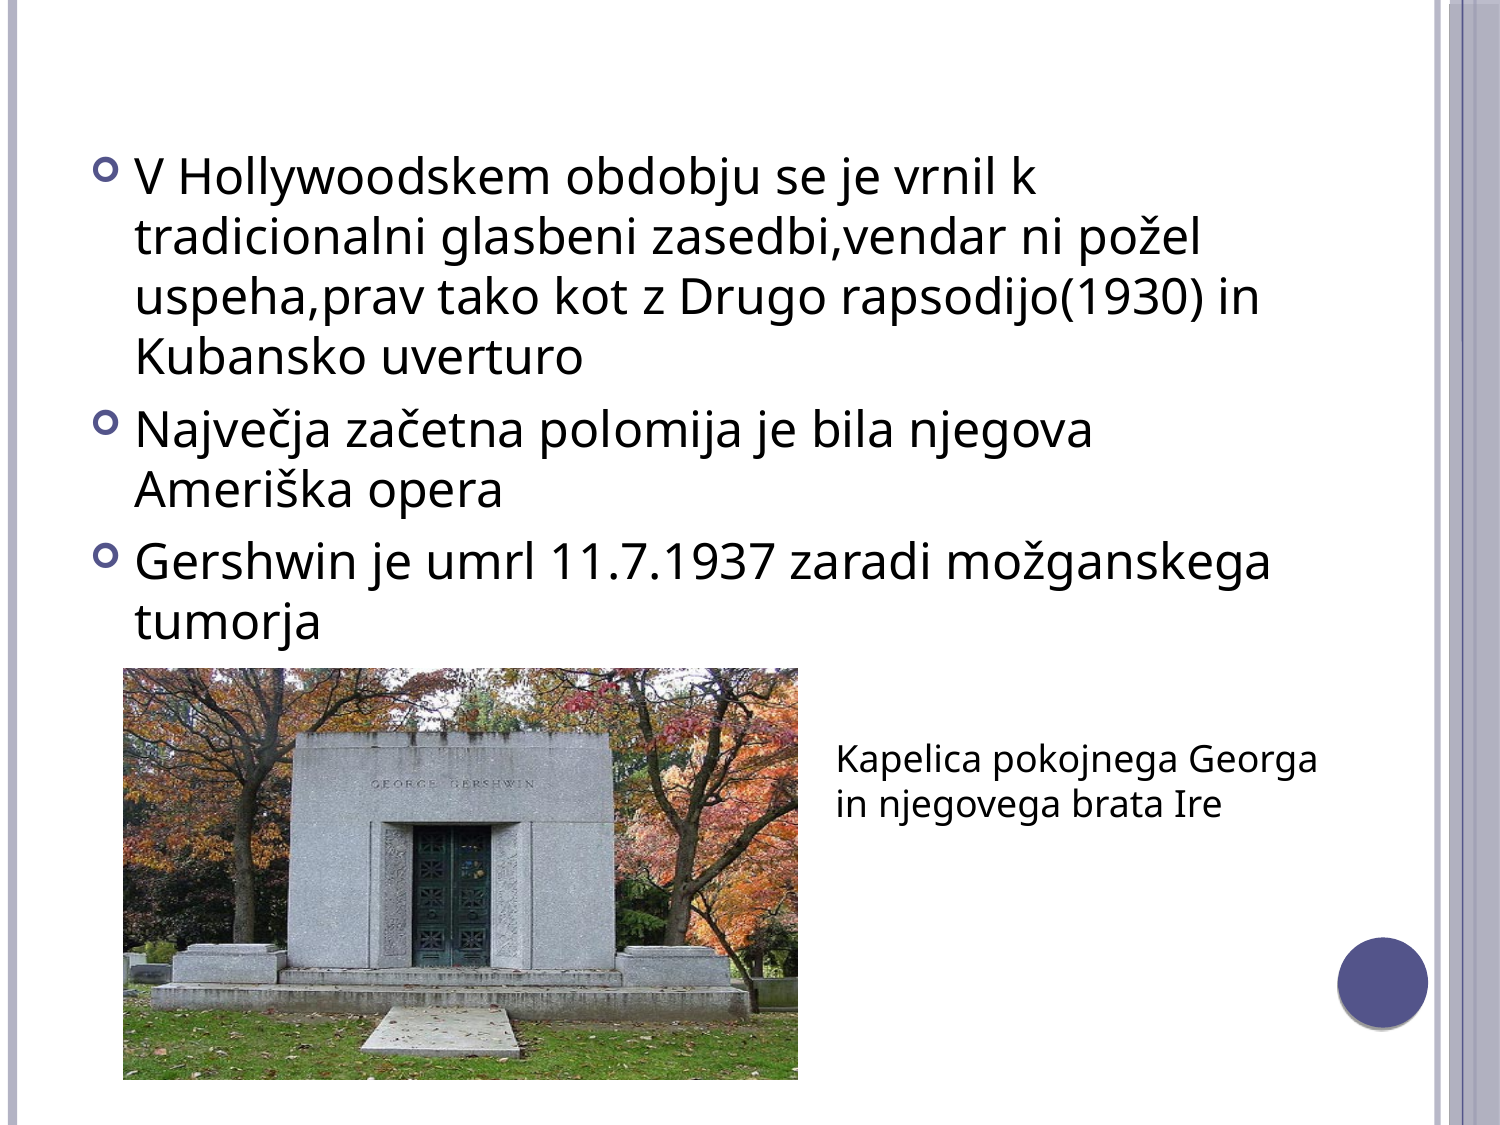

#
V Hollywoodskem obdobju se je vrnil k tradicionalni glasbeni zasedbi,vendar ni požel uspeha,prav tako kot z Drugo rapsodijo(1930) in Kubansko uverturo
Največja začetna polomija je bila njegova Ameriška opera
Gershwin je umrl 11.7.1937 zaradi možganskega tumorja
Kapelica pokojnega Georga in njegovega brata Ire